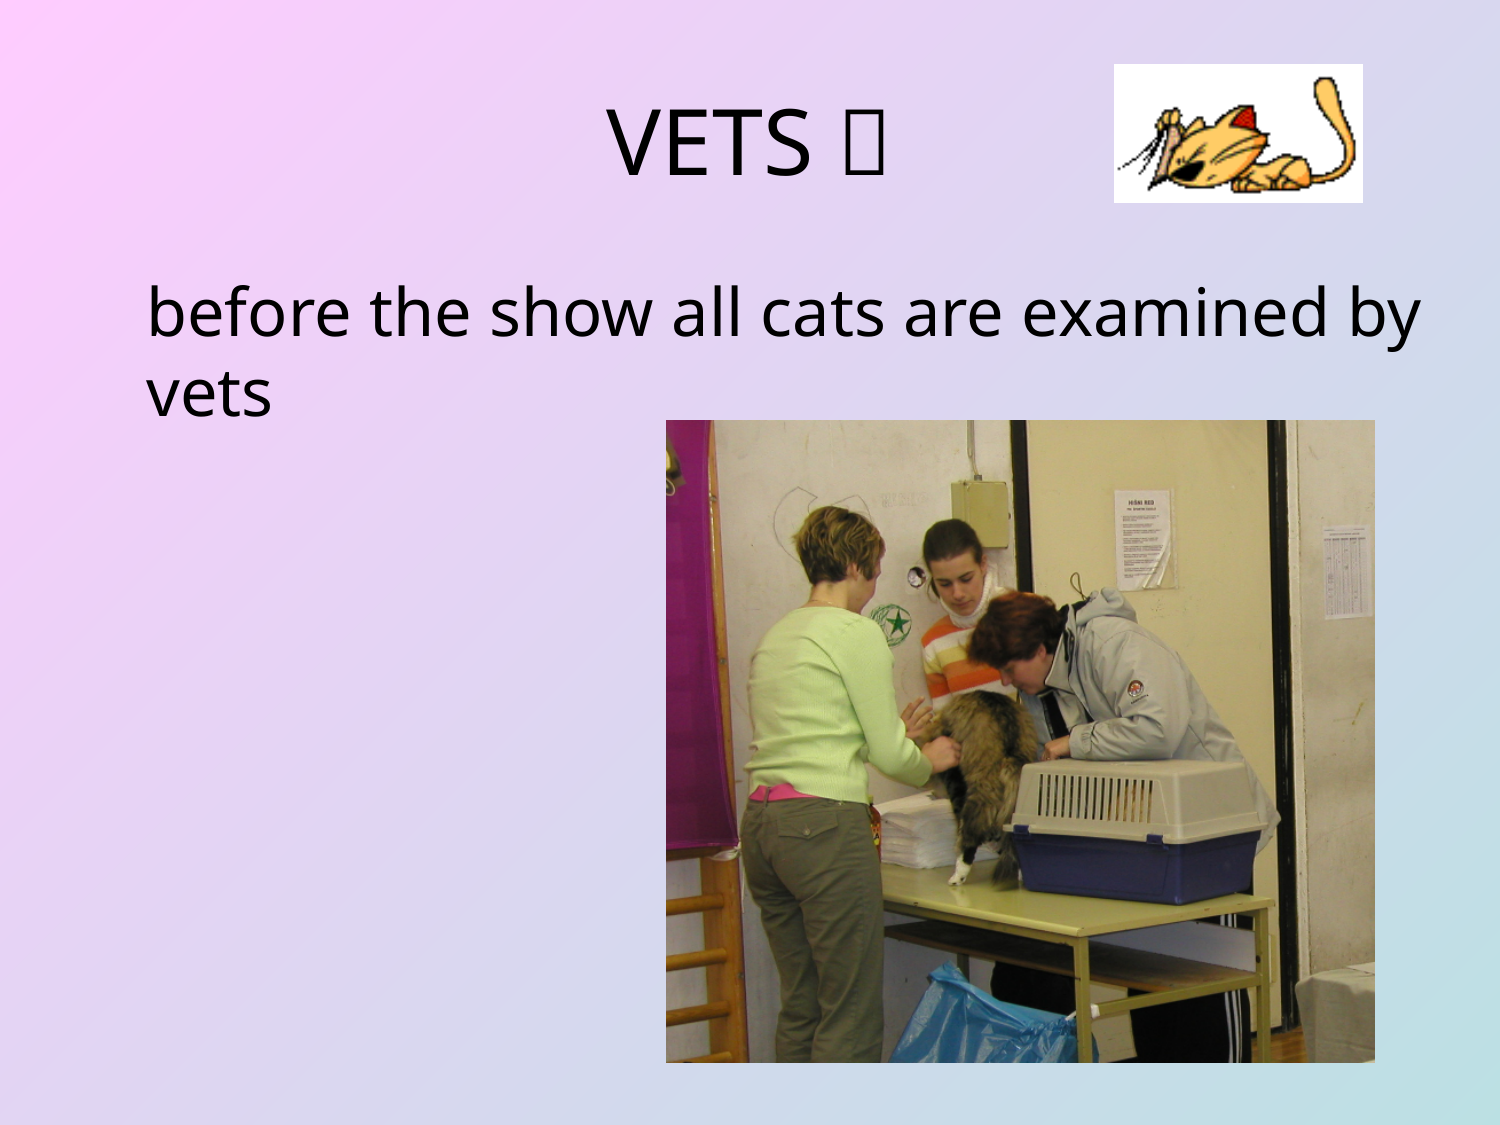

# VETS 
	before the show all cats are examined by vets